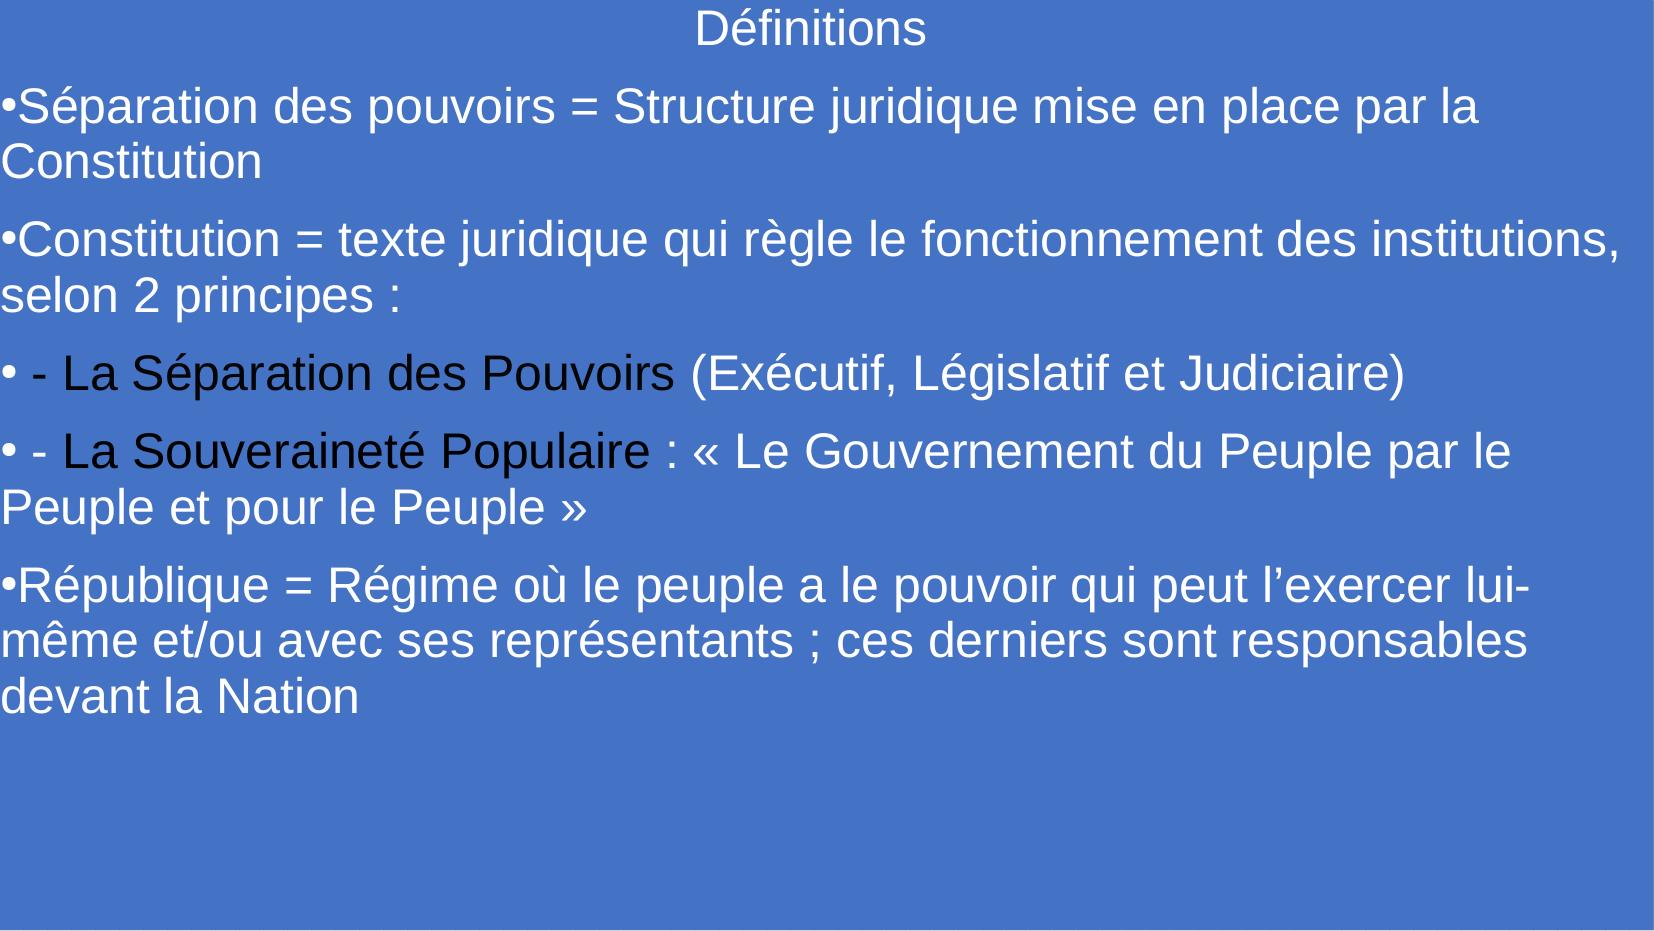

Définitions
Séparation des pouvoirs = Structure juridique mise en place par la Constitution
Constitution = texte juridique qui règle le fonctionnement des institutions, selon 2 principes :
 - La Séparation des Pouvoirs (Exécutif, Législatif et Judiciaire)
 - La Souveraineté Populaire : « Le Gouvernement du Peuple par le Peuple et pour le Peuple »
République = Régime où le peuple a le pouvoir qui peut l’exercer lui-même et/ou avec ses représentants ; ces derniers sont responsables devant la Nation
#